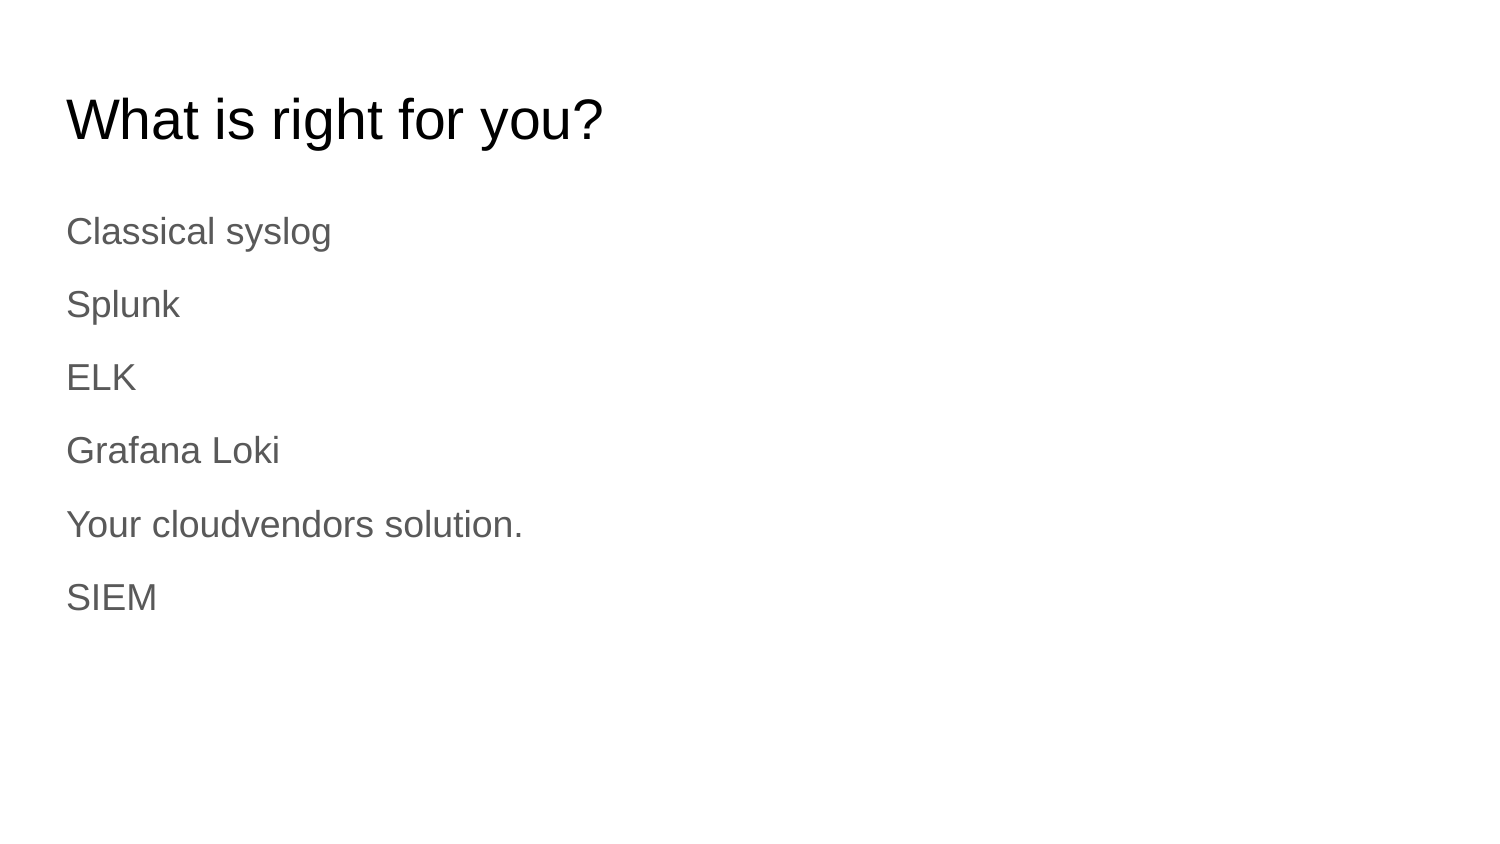

# What is right for you?
Classical syslog
Splunk
ELK
Grafana Loki
Your cloudvendors solution.
SIEM